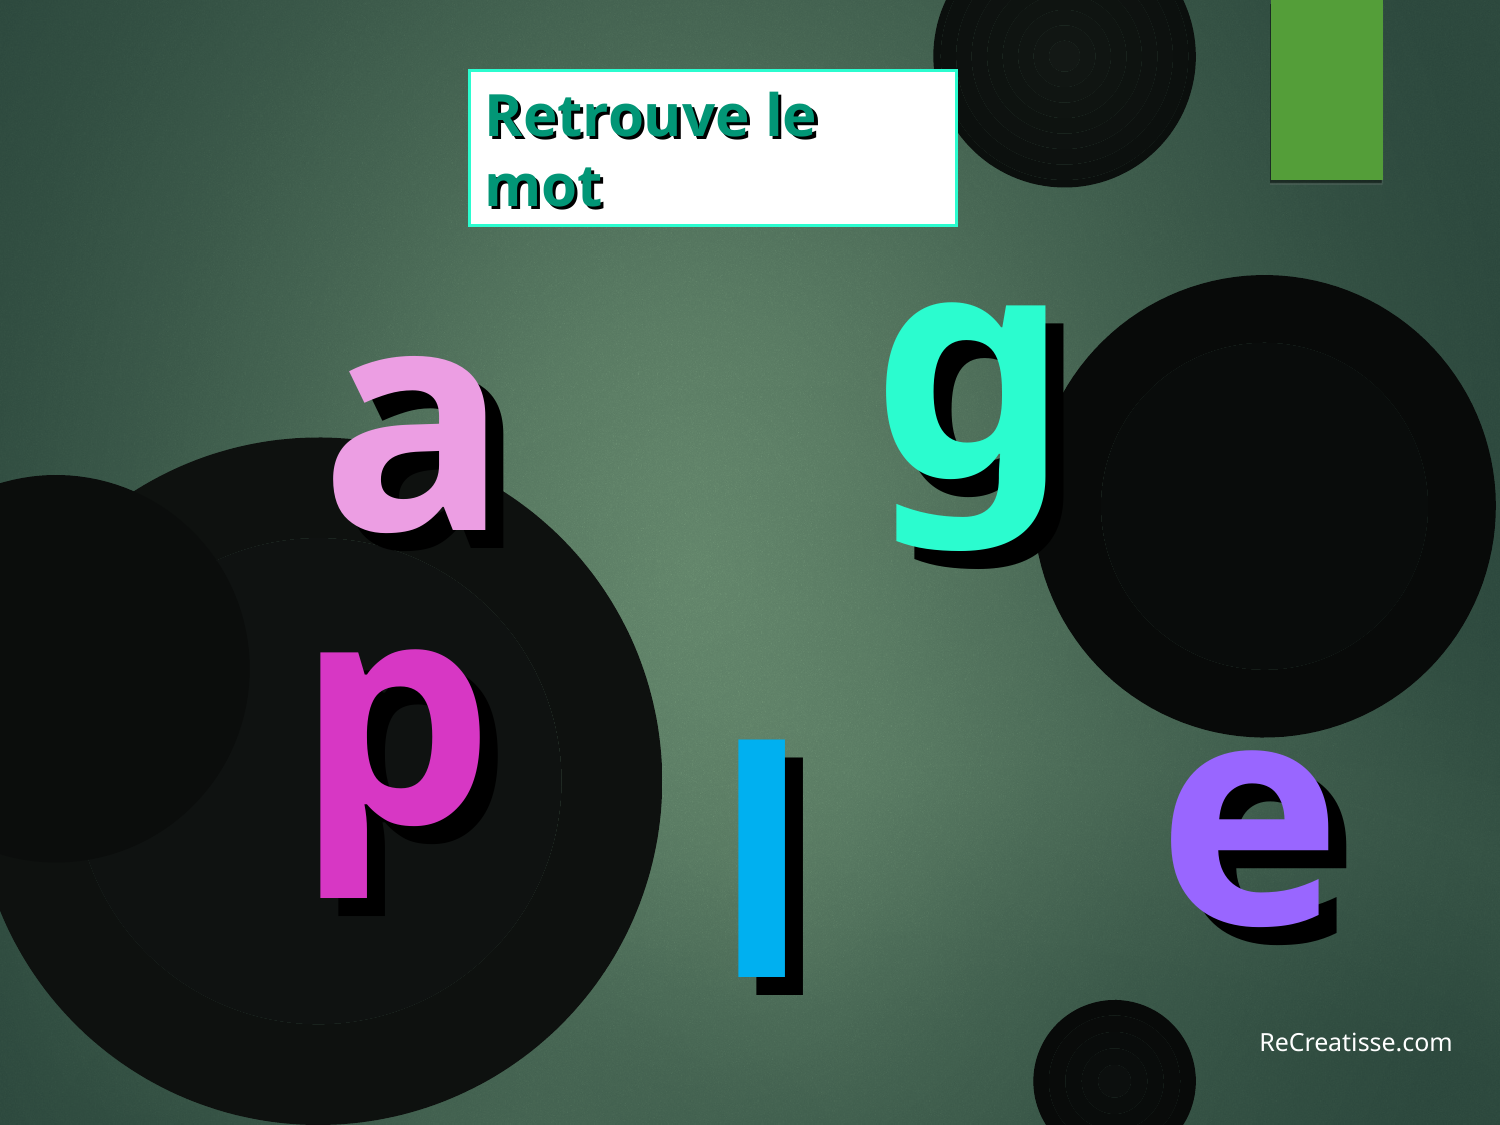

Retrouve le mot
g
a
p
e
l
ReCreatisse.com